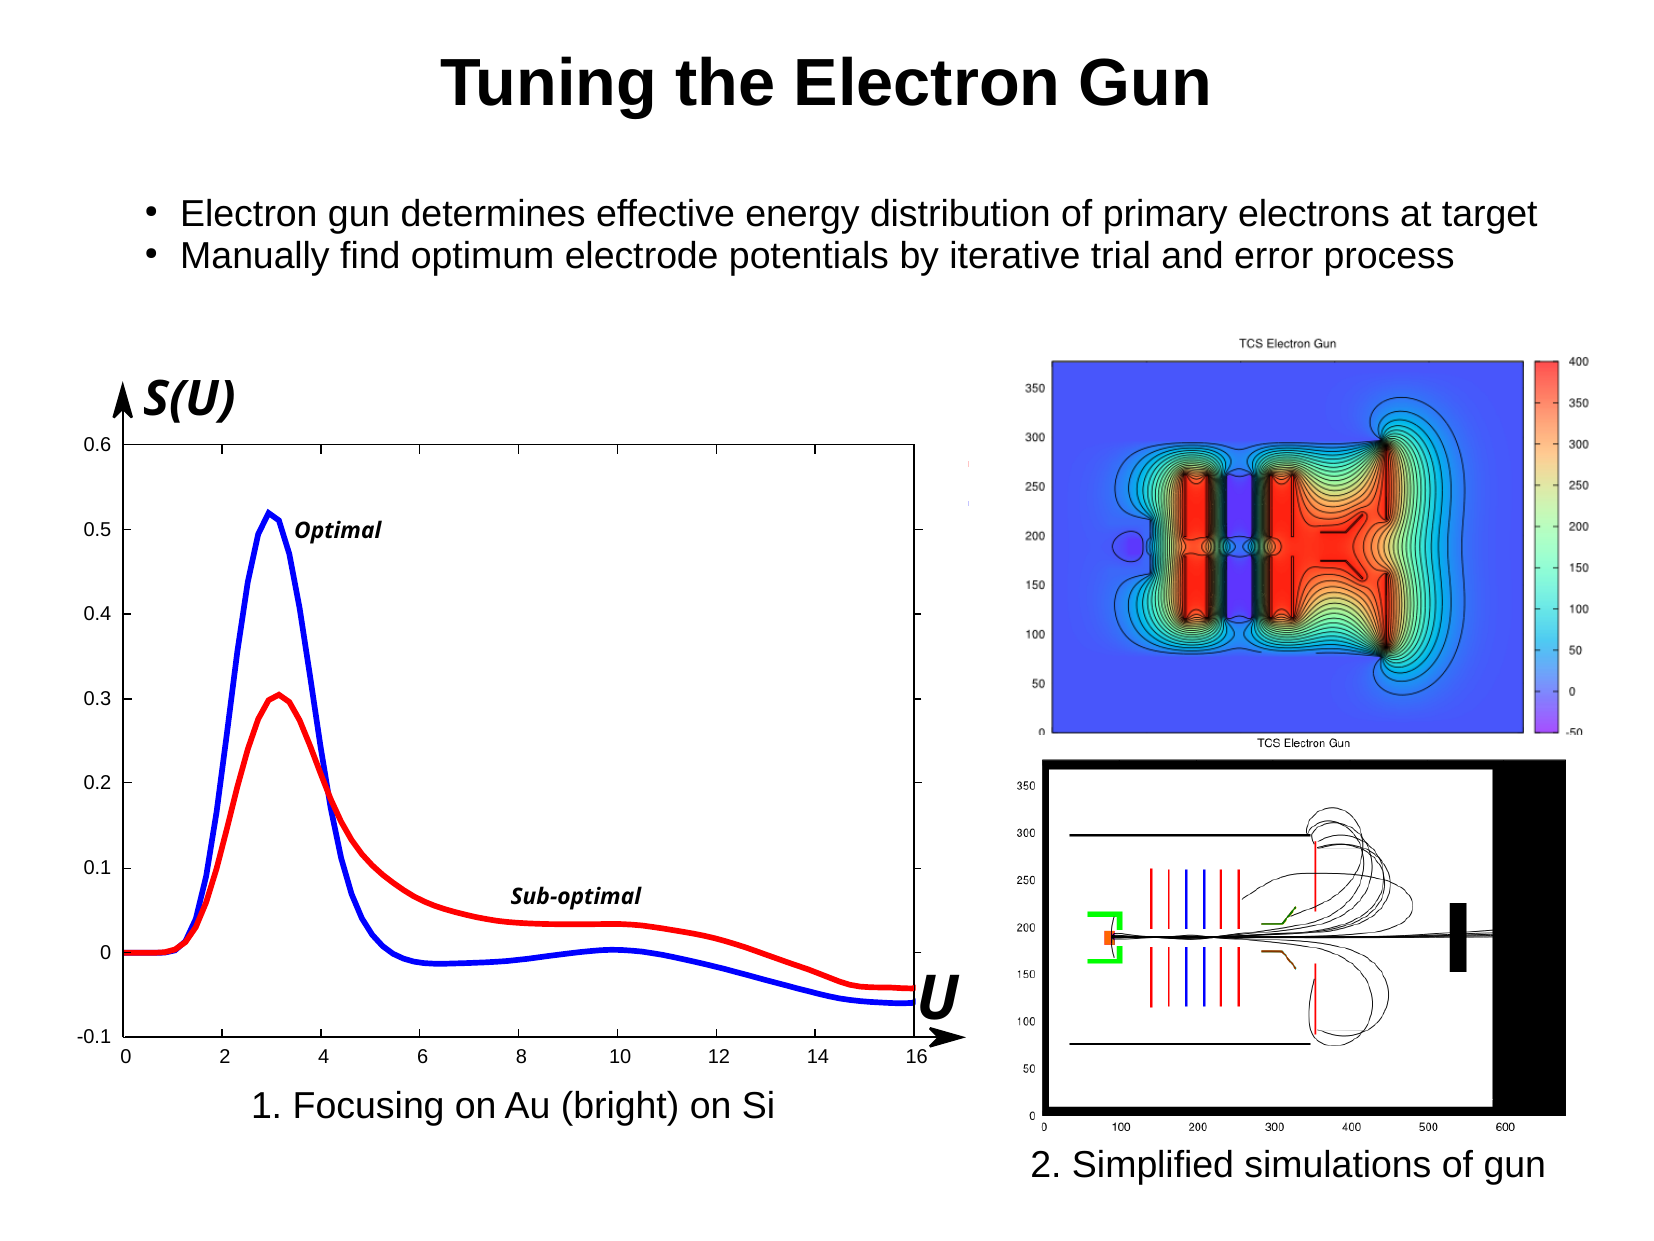

# Tuning the Electron Gun
Electron gun determines effective energy distribution of primary electrons at target
Manually find optimum electrode potentials by iterative trial and error process
1. Focusing on Au (bright) on Si
2. Simplified simulations of gun